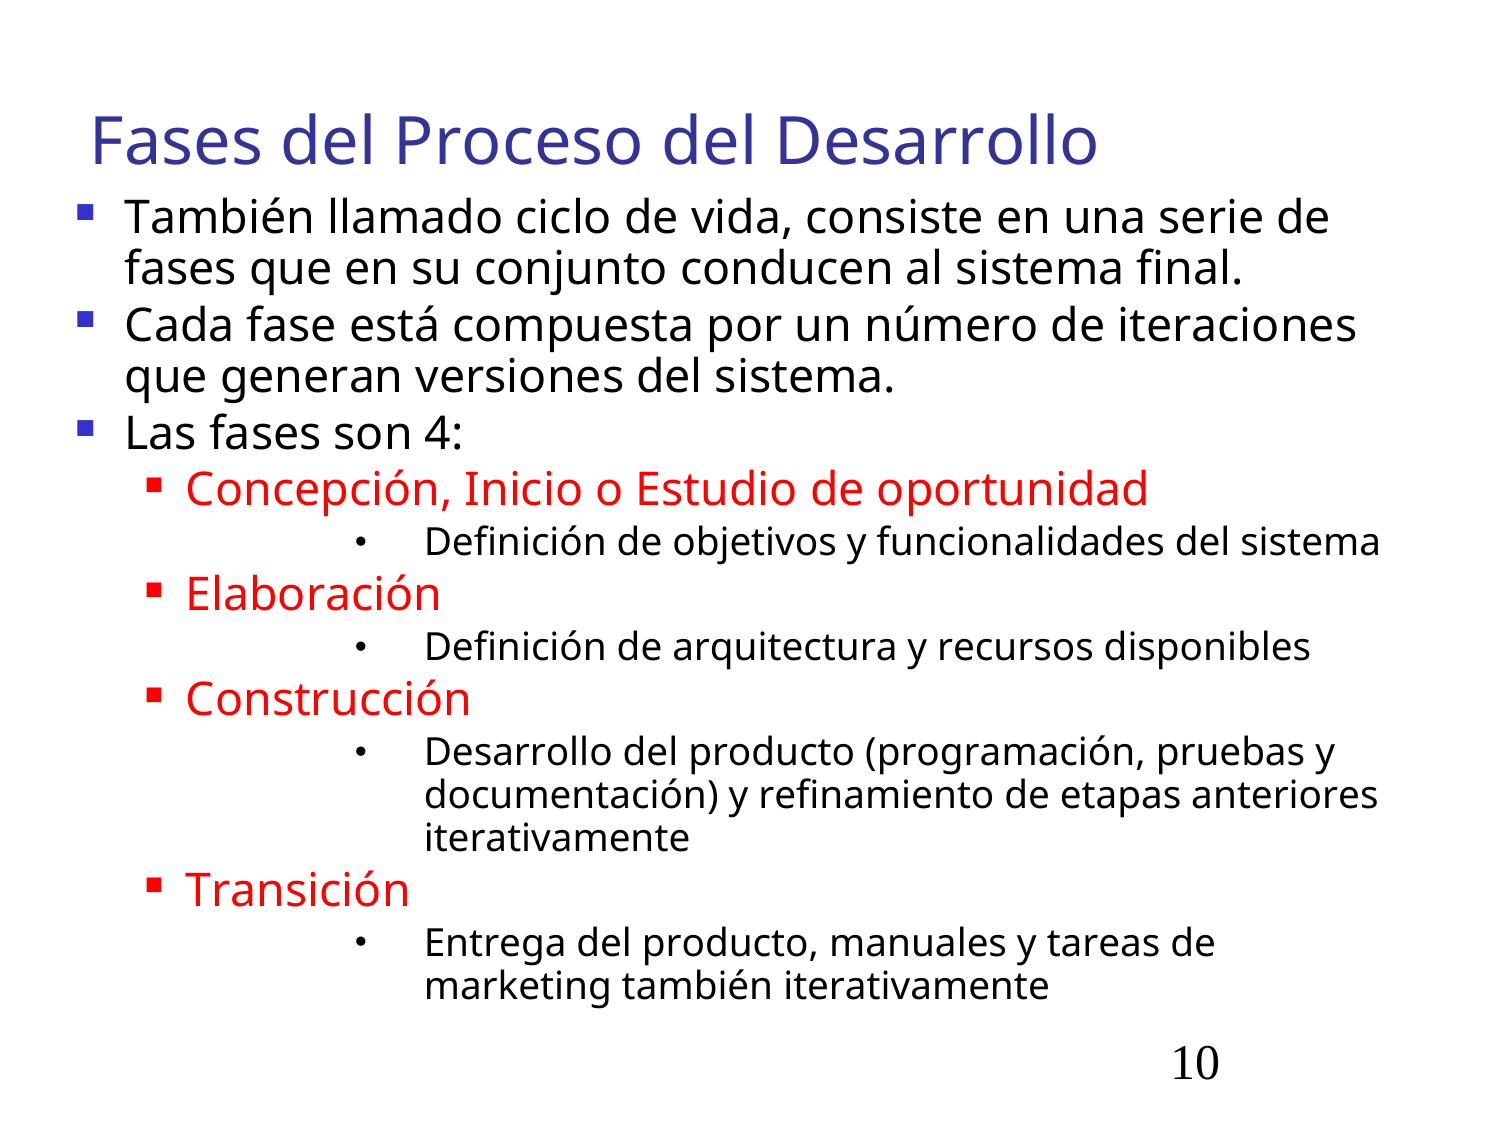

# Fases del Proceso del Desarrollo
También llamado ciclo de vida, consiste en una serie de fases que en su conjunto conducen al sistema final.
Cada fase está compuesta por un número de iteraciones que generan versiones del sistema.
Las fases son 4:
Concepción, Inicio o Estudio de oportunidad
Definición de objetivos y funcionalidades del sistema
Elaboración
Definición de arquitectura y recursos disponibles
Construcción
Desarrollo del producto (programación, pruebas y documentación) y refinamiento de etapas anteriores iterativamente
Transición
Entrega del producto, manuales y tareas de marketing también iterativamente
10